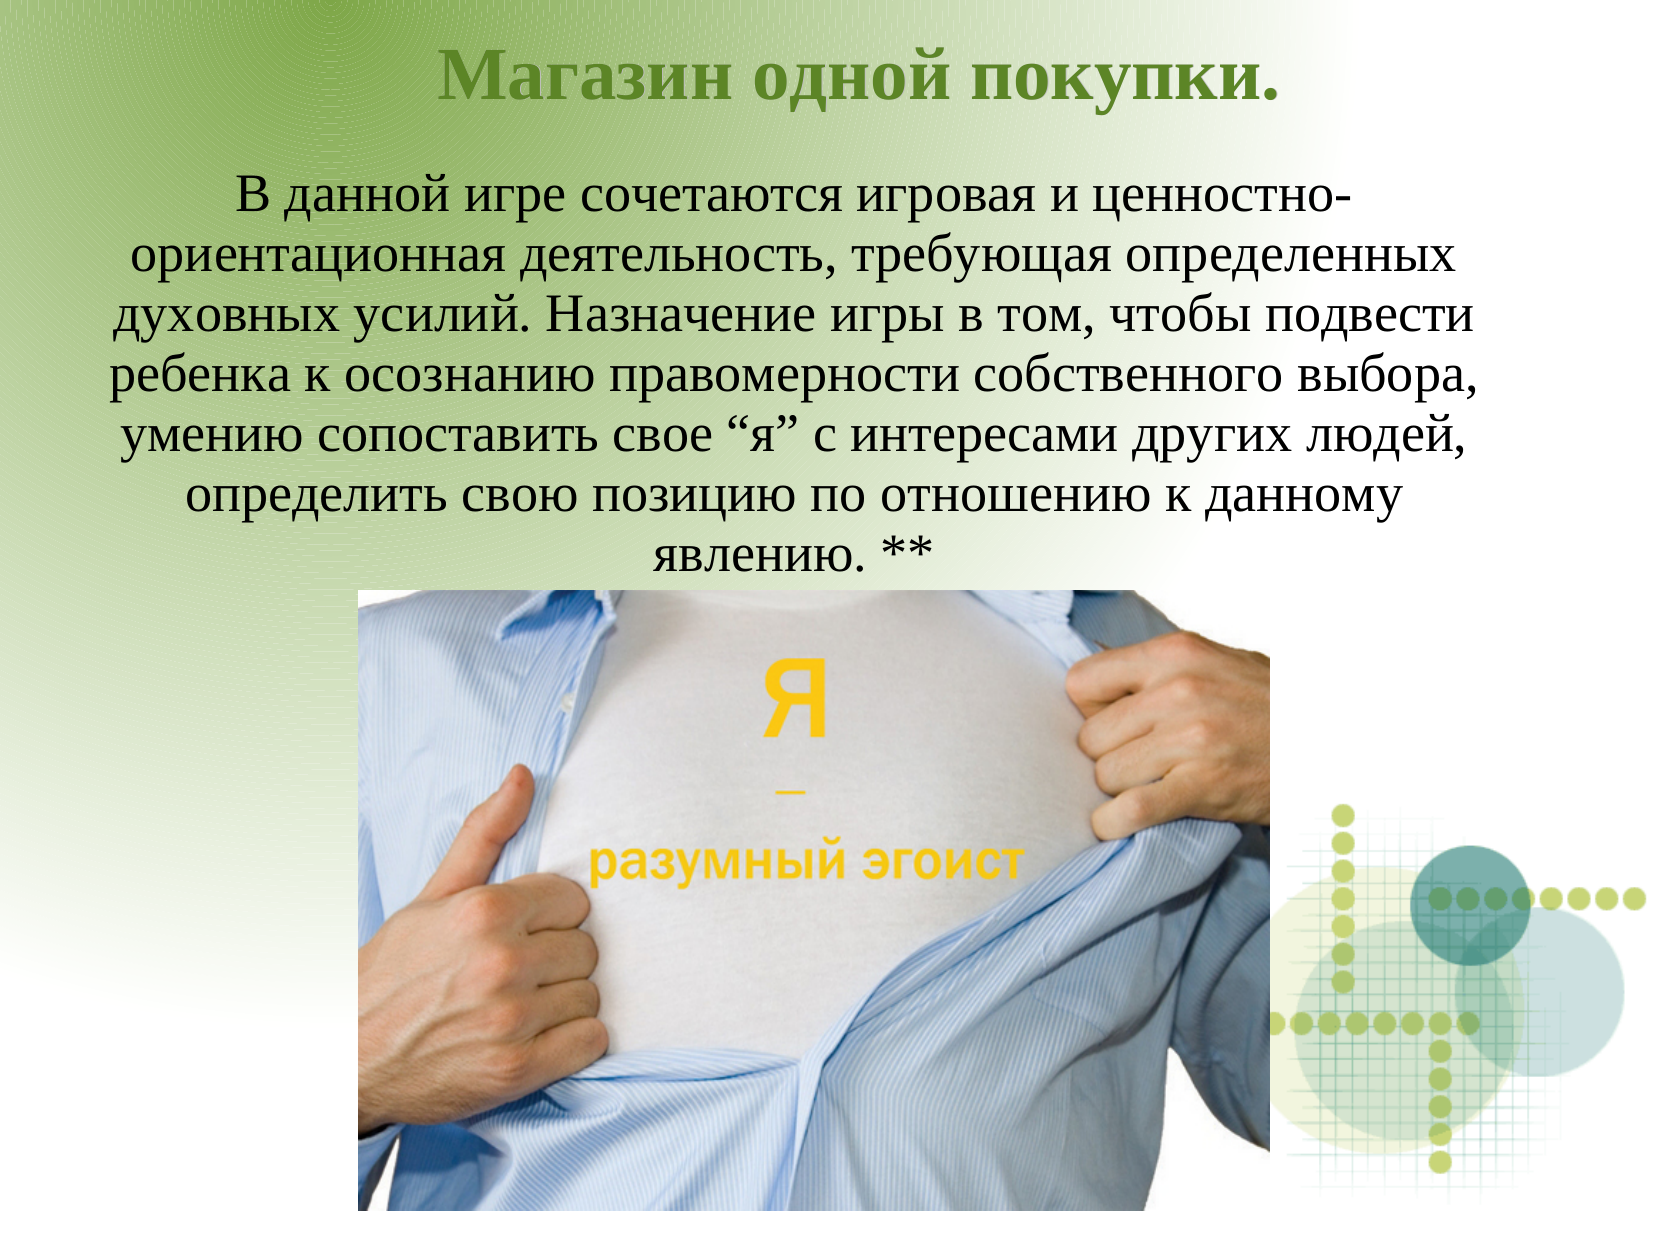

# Магазин одной покупки.
В данной игре сочетаются игровая и ценностно-ориентационная деятельность, требующая определенных духовных усилий. Назначение игры в том, чтобы подвести ребенка к осознанию правомерности собственного выбора, умению сопоставить свое “я” с интересами других людей, определить свою позицию по отношению к данному явлению. **